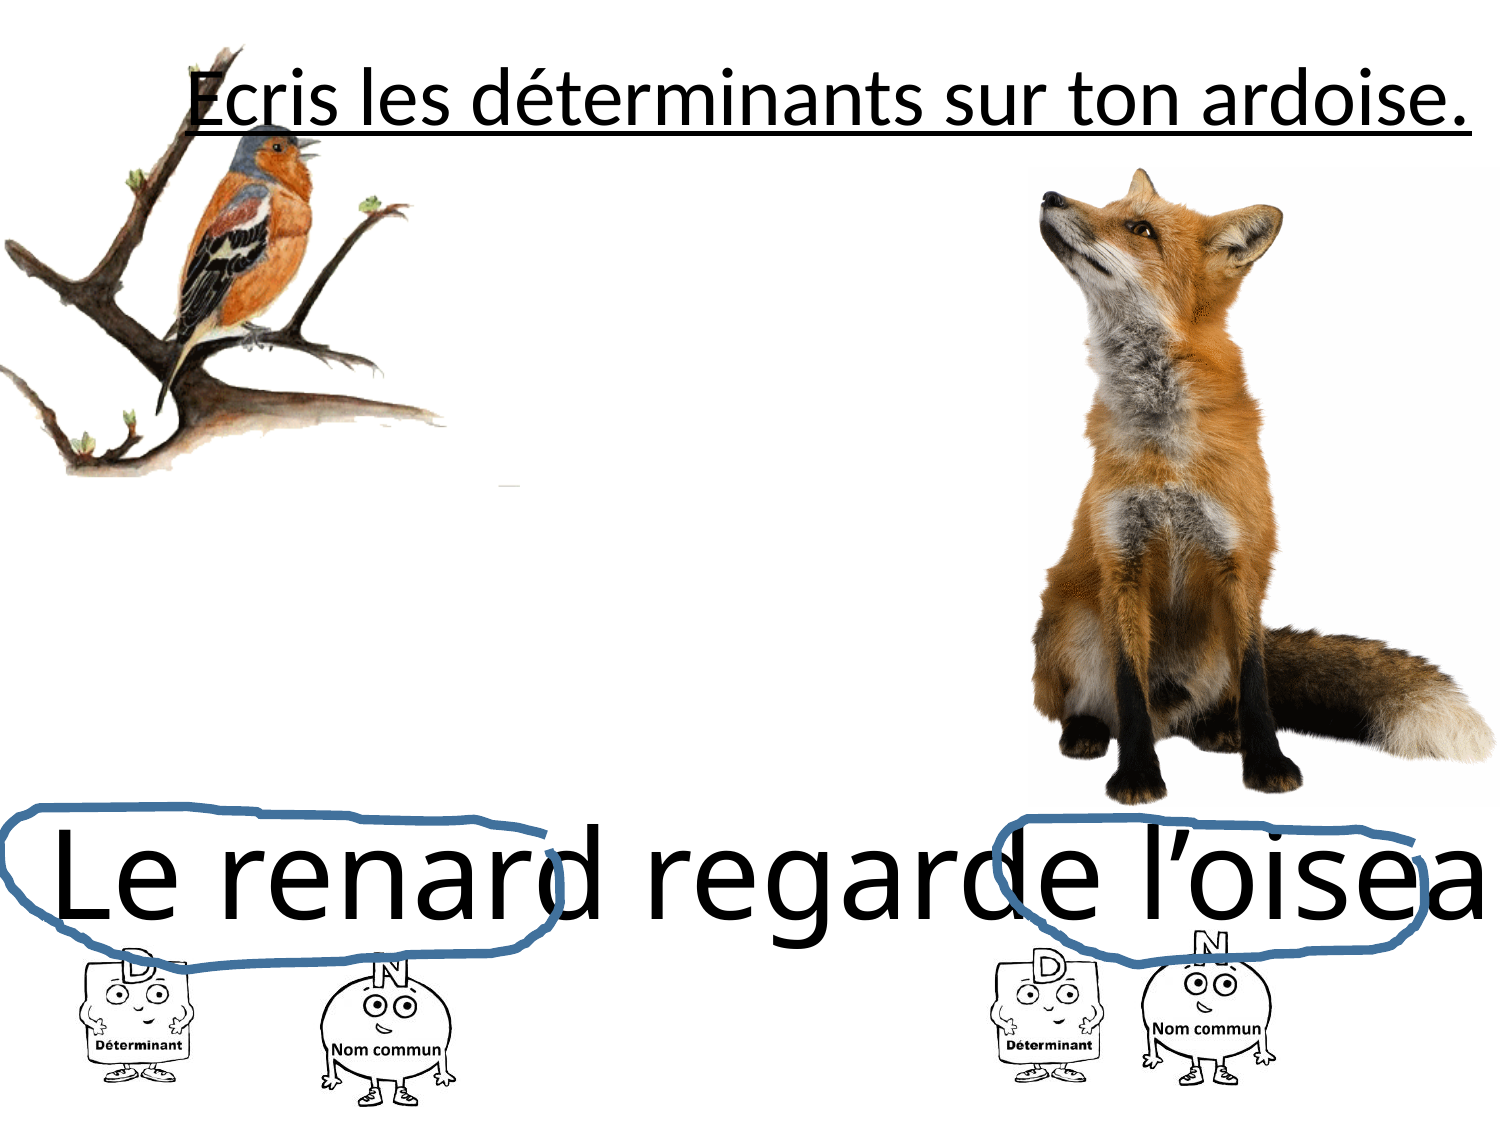

Ecris les déterminants sur ton ardoise.
Le renard regarde l’oiseau.